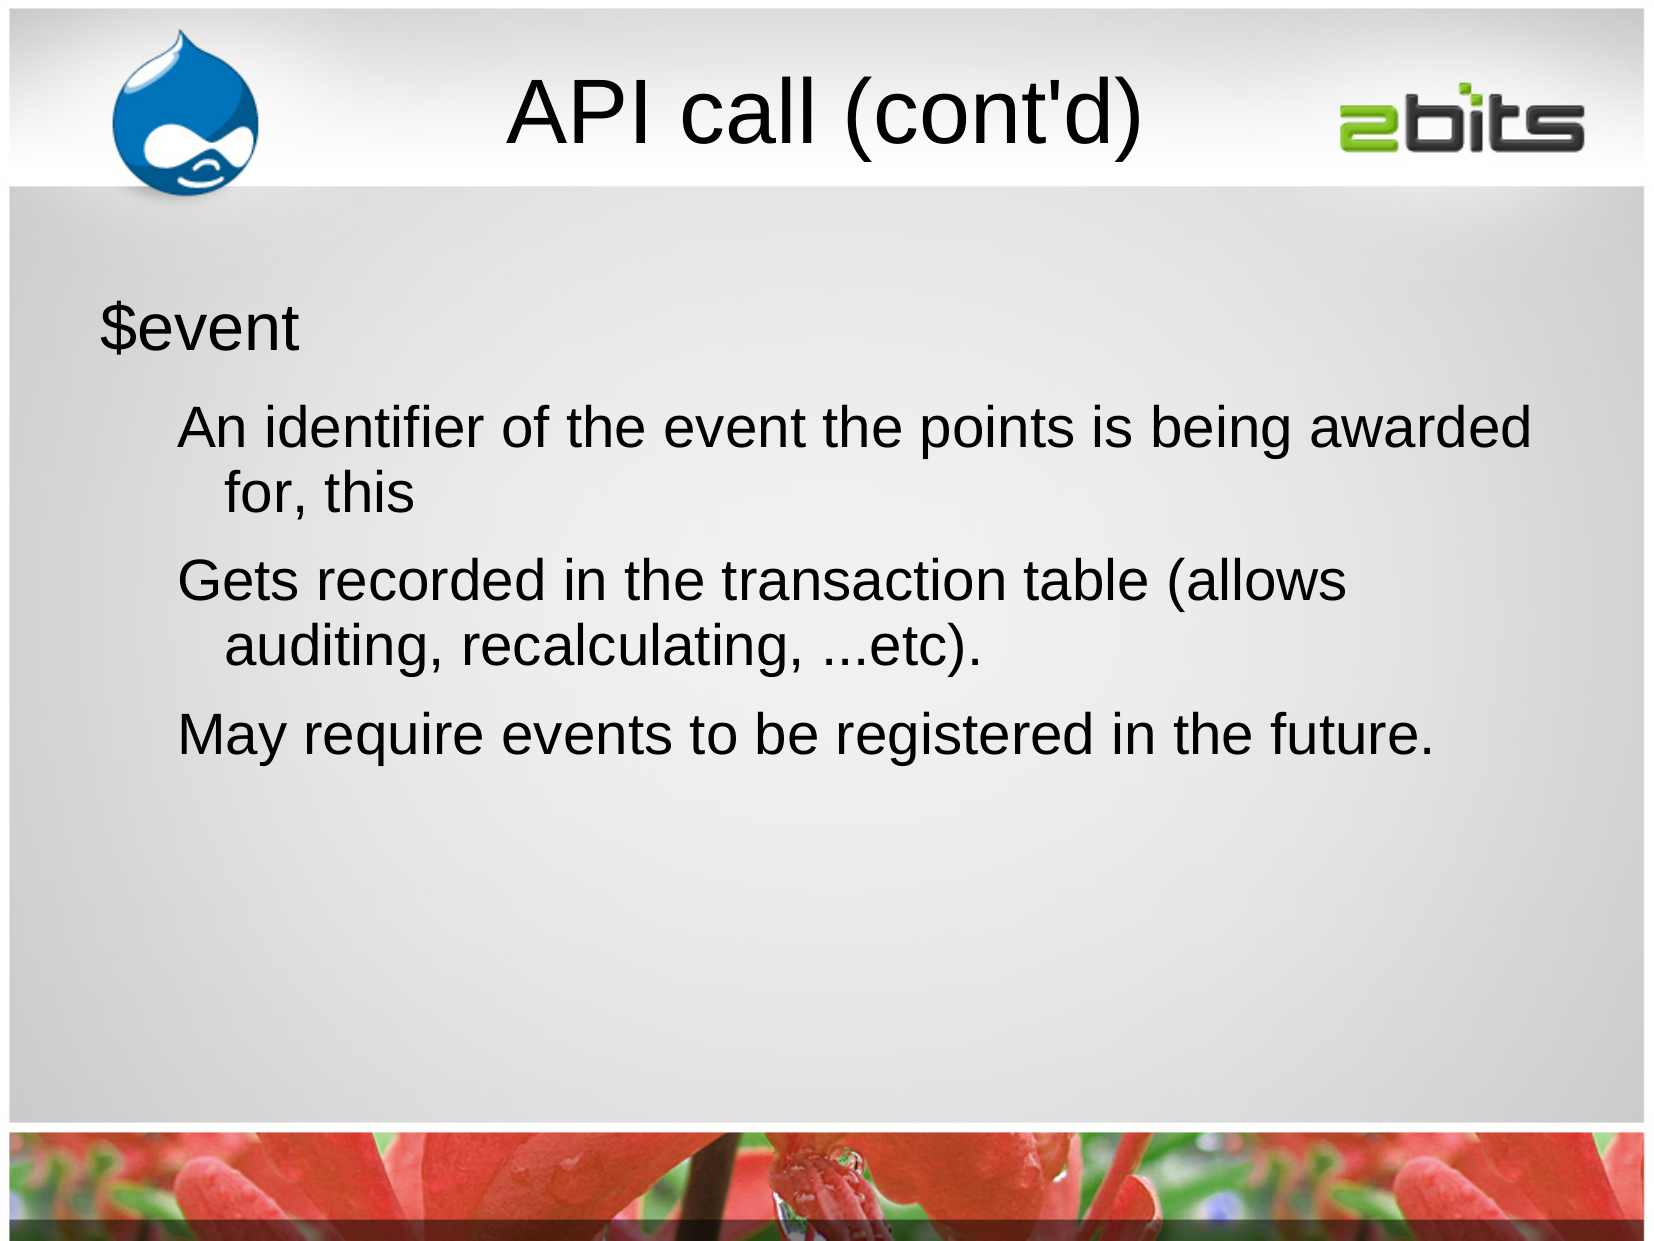

# API call (cont'd)
$event
An identifier of the event the points is being awarded for, this
Gets recorded in the transaction table (allows auditing, recalculating, ...etc).
May require events to be registered in the future.